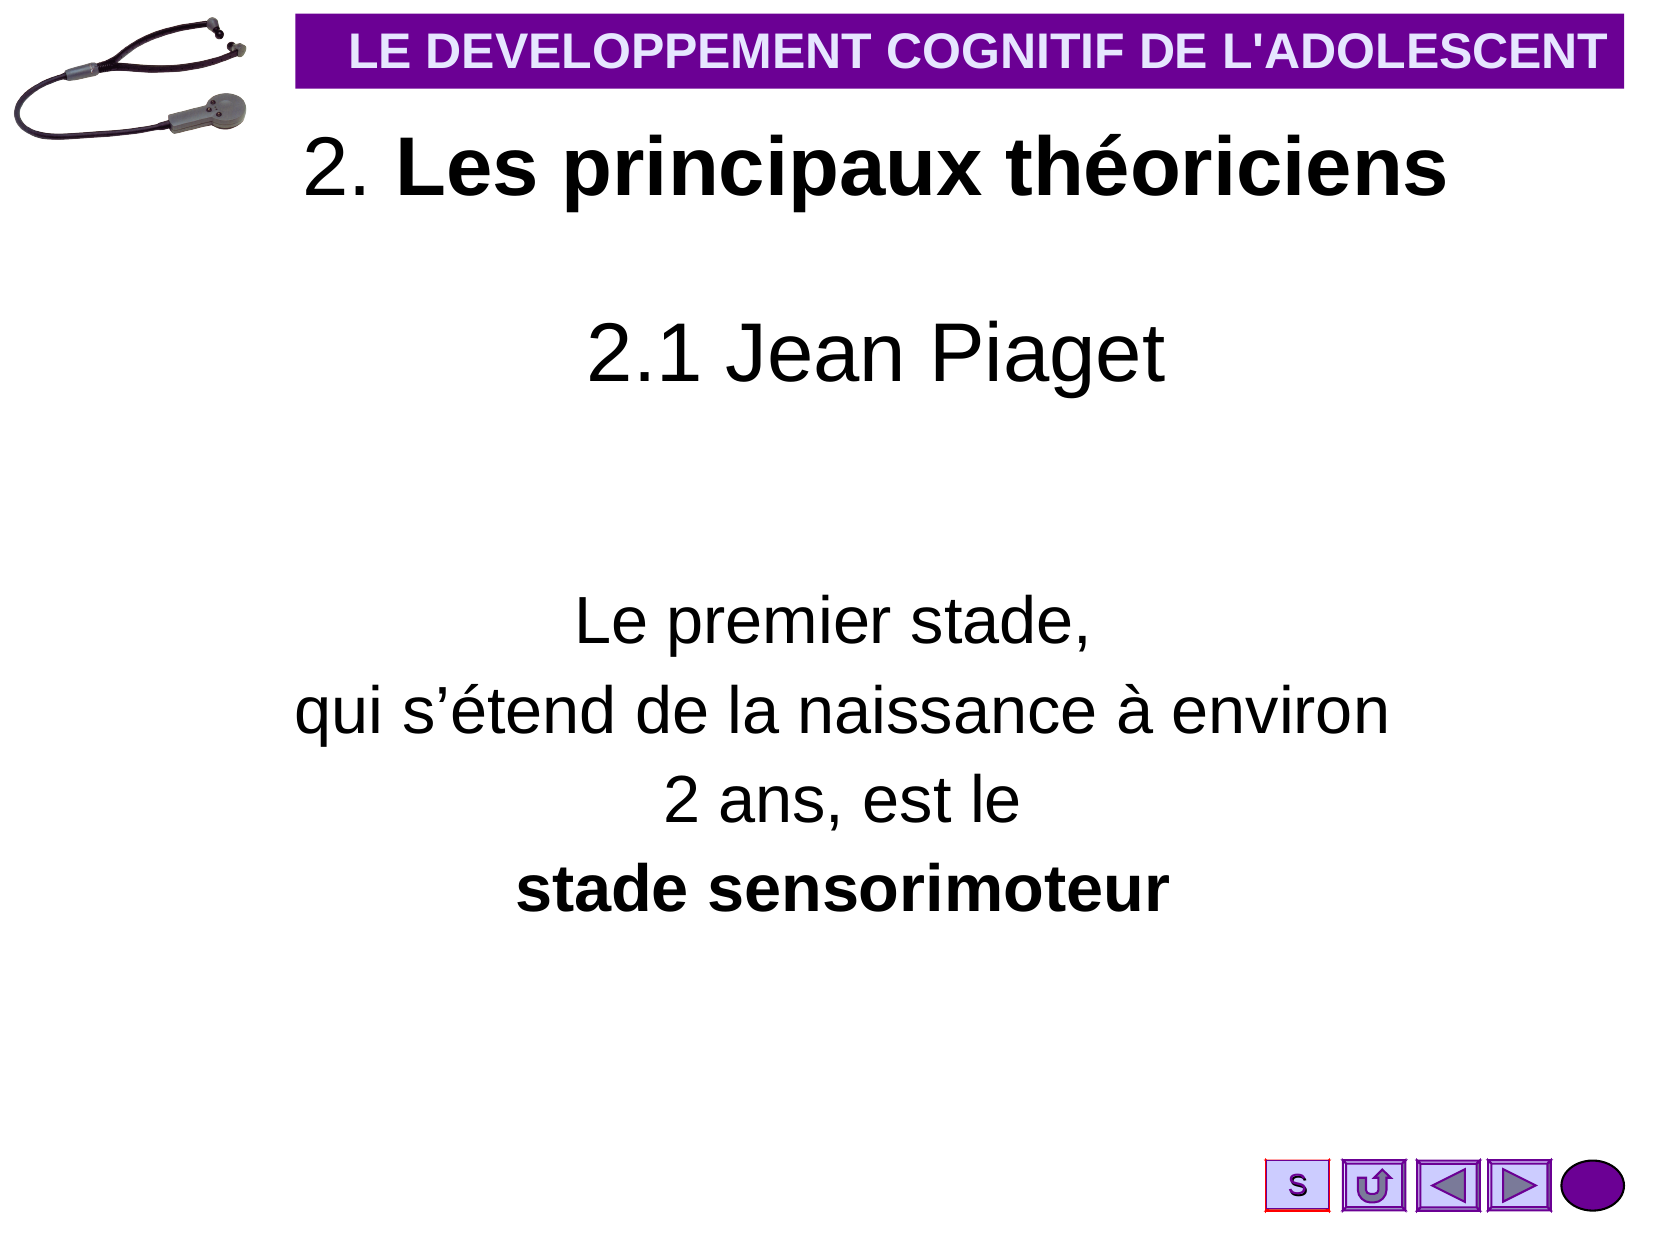

LE DEVELOPPEMENT COGNITIF DE L'ADOLESCENT
2. Les principaux théoriciens
2.1 Jean Piaget
# Le premier stade,
qui s’étend de la naissance à environ
 2 ans, est le
stade sensorimoteur